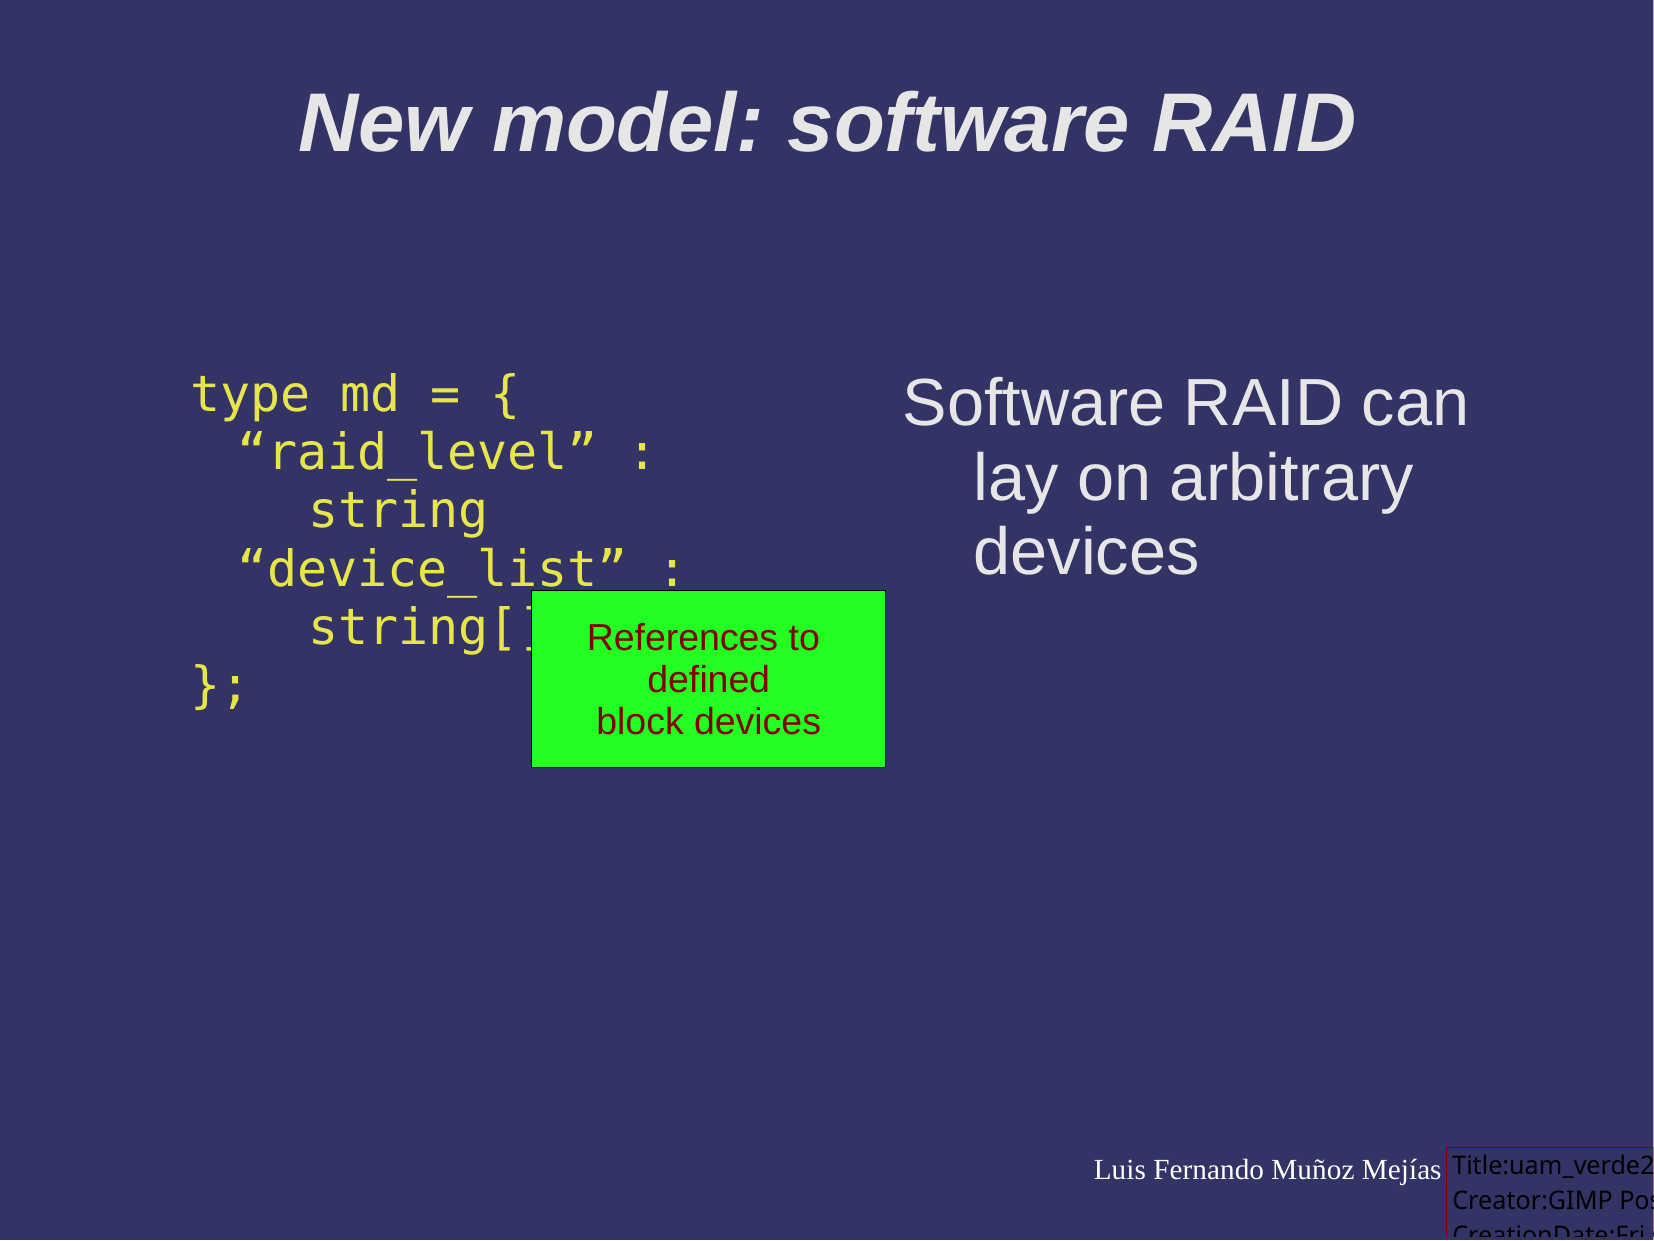

# New model: software RAID
type md = {
“raid_level” : string
“device_list” : string[]
};
Software RAID can lay on arbitrary devices
References to
defined
block devices
Luis Fernando Muñoz Mejías